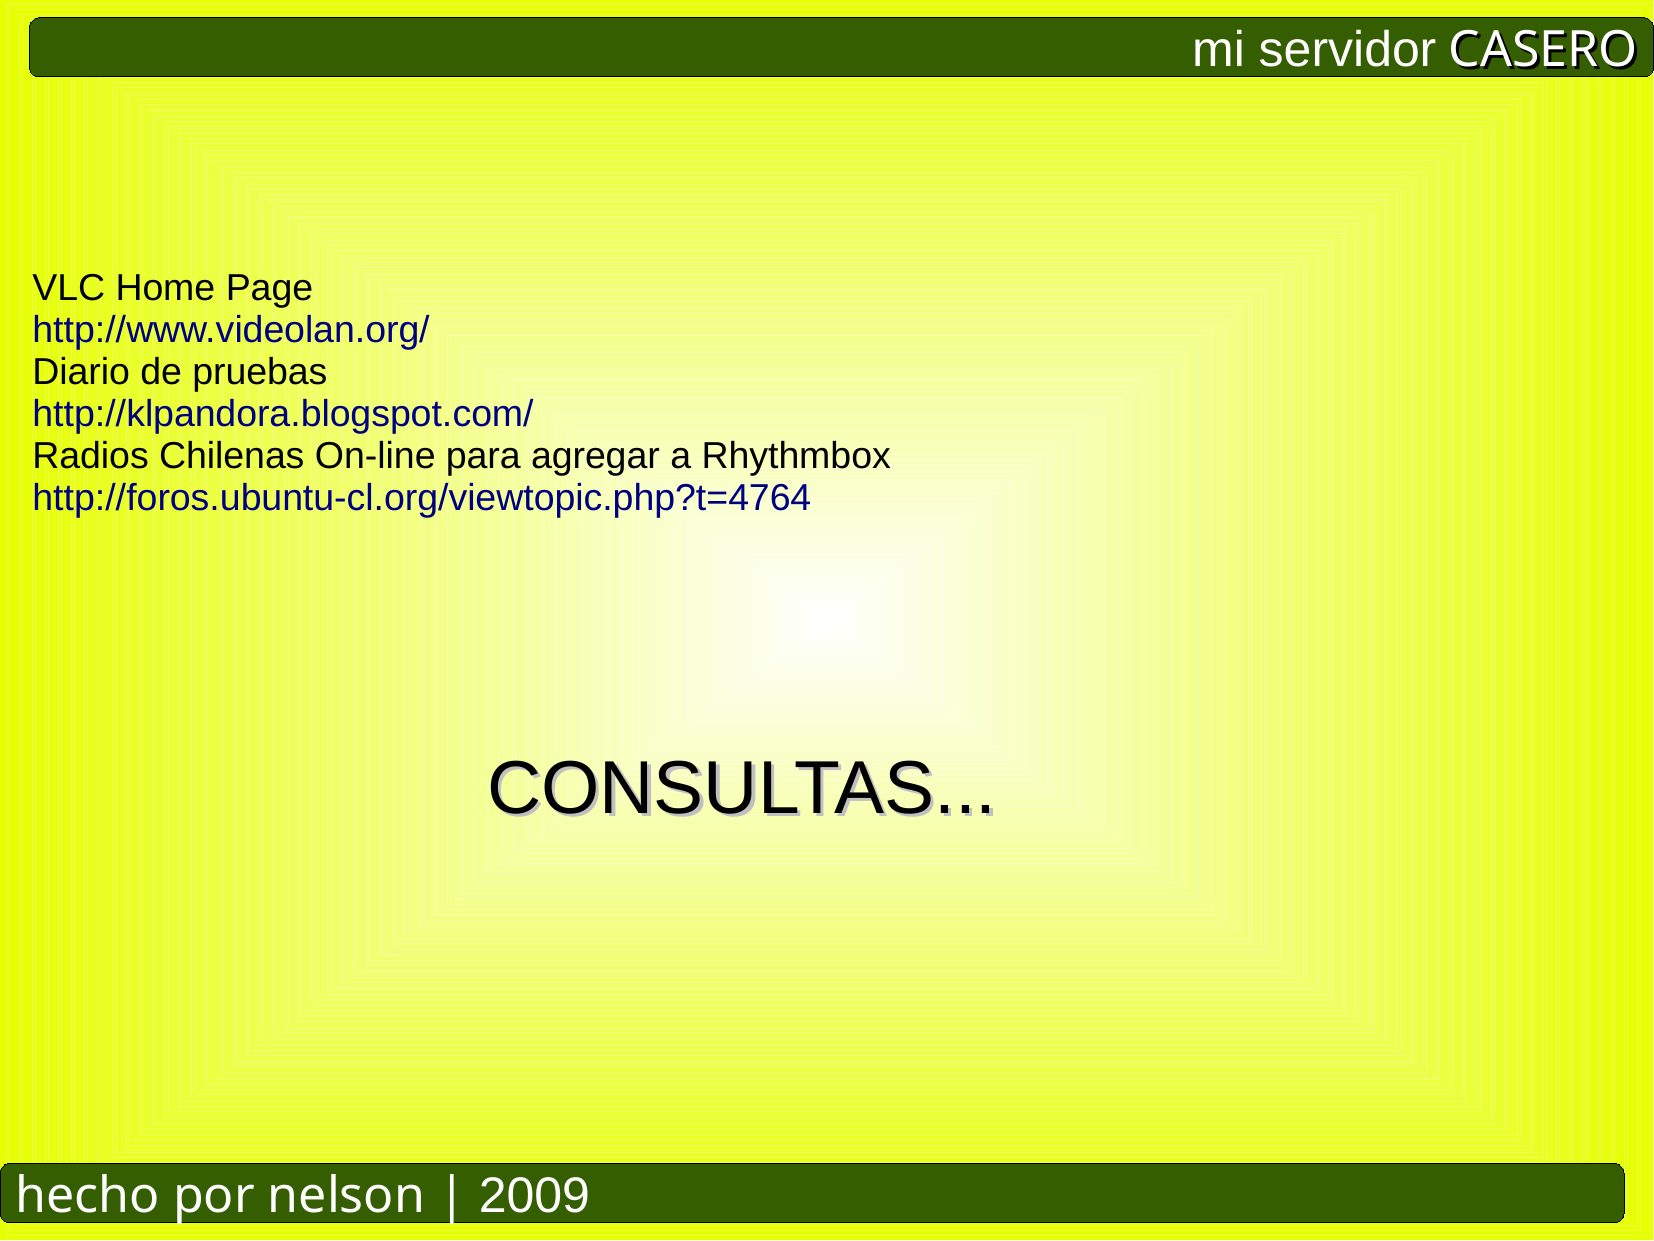

VLC Home Page
http://www.videolan.org/
Diario de pruebas
http://klpandora.blogspot.com/
Radios Chilenas On-line para agregar a Rhythmbox
http://foros.ubuntu-cl.org/viewtopic.php?t=4764
CONSULTAS...